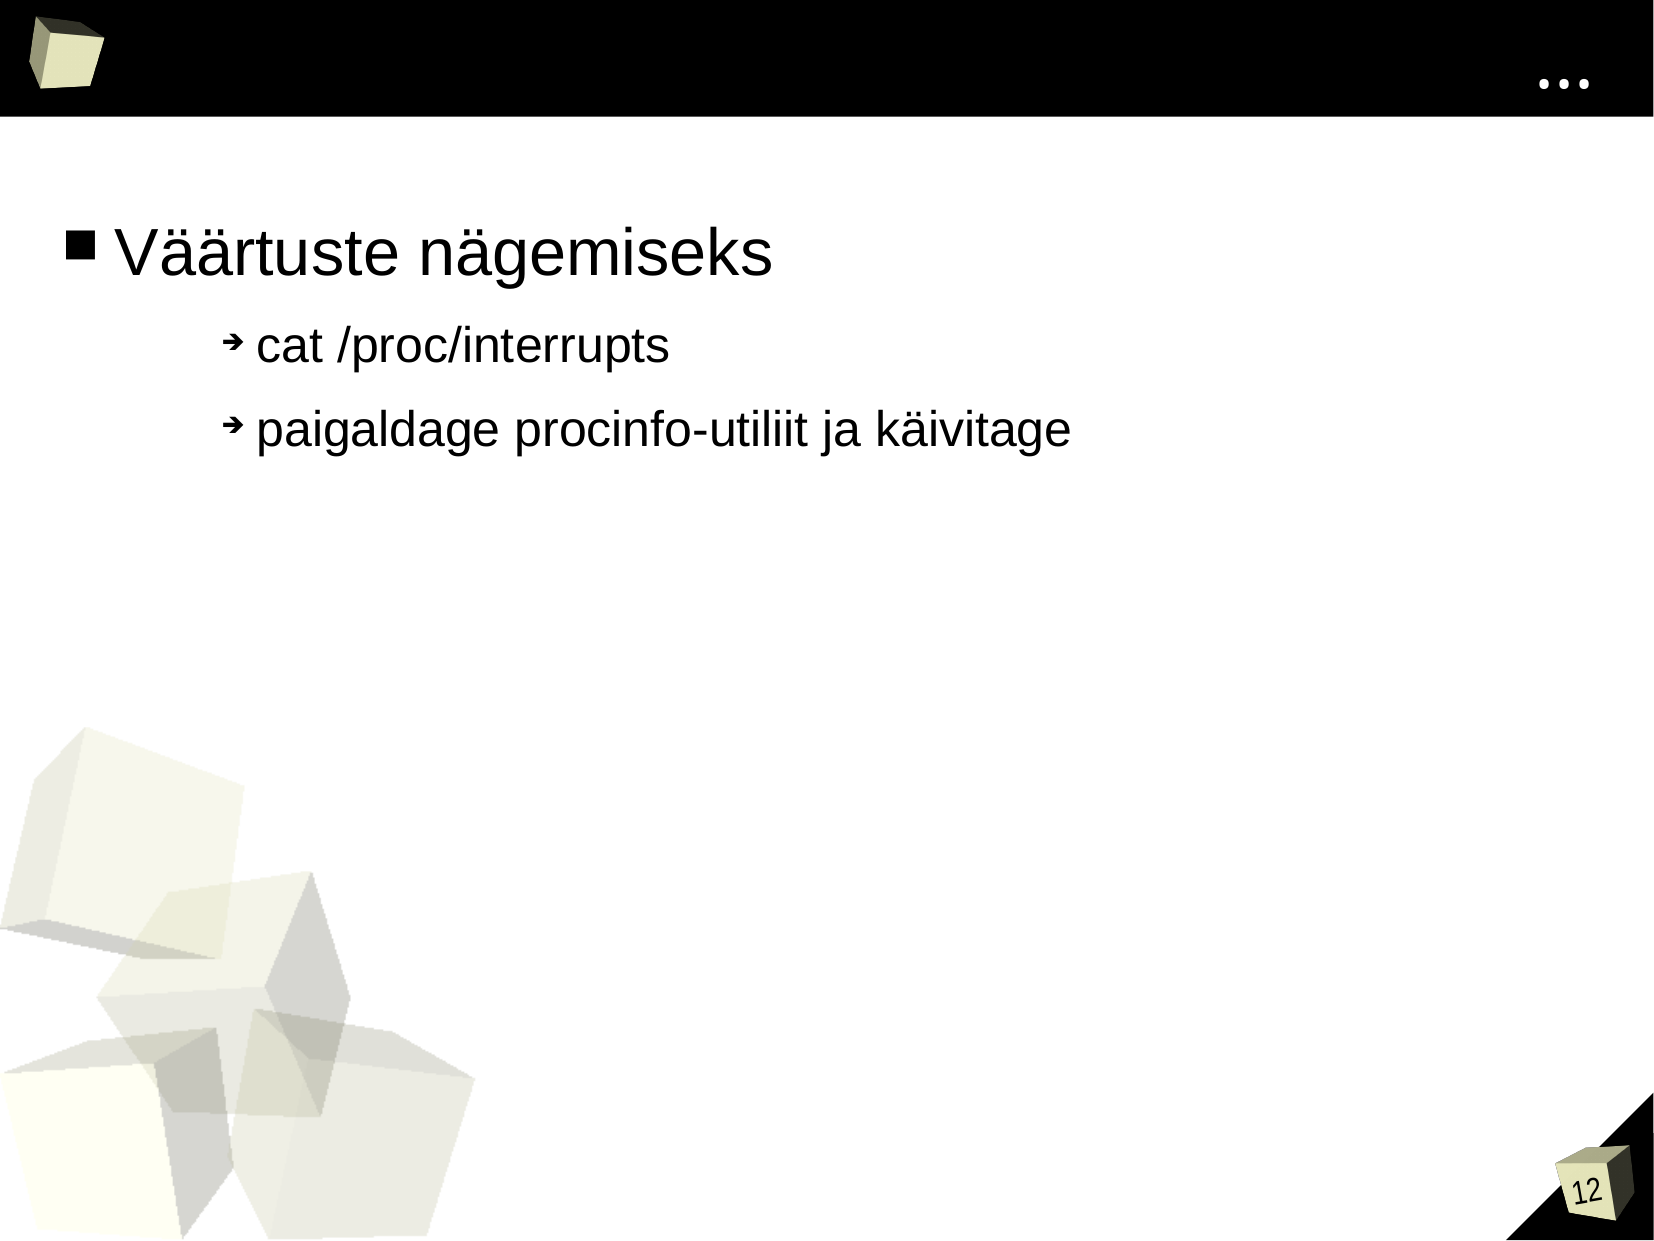

# ...
Väärtuste nägemiseks
cat /proc/interrupts
paigaldage procinfo-utiliit ja käivitage